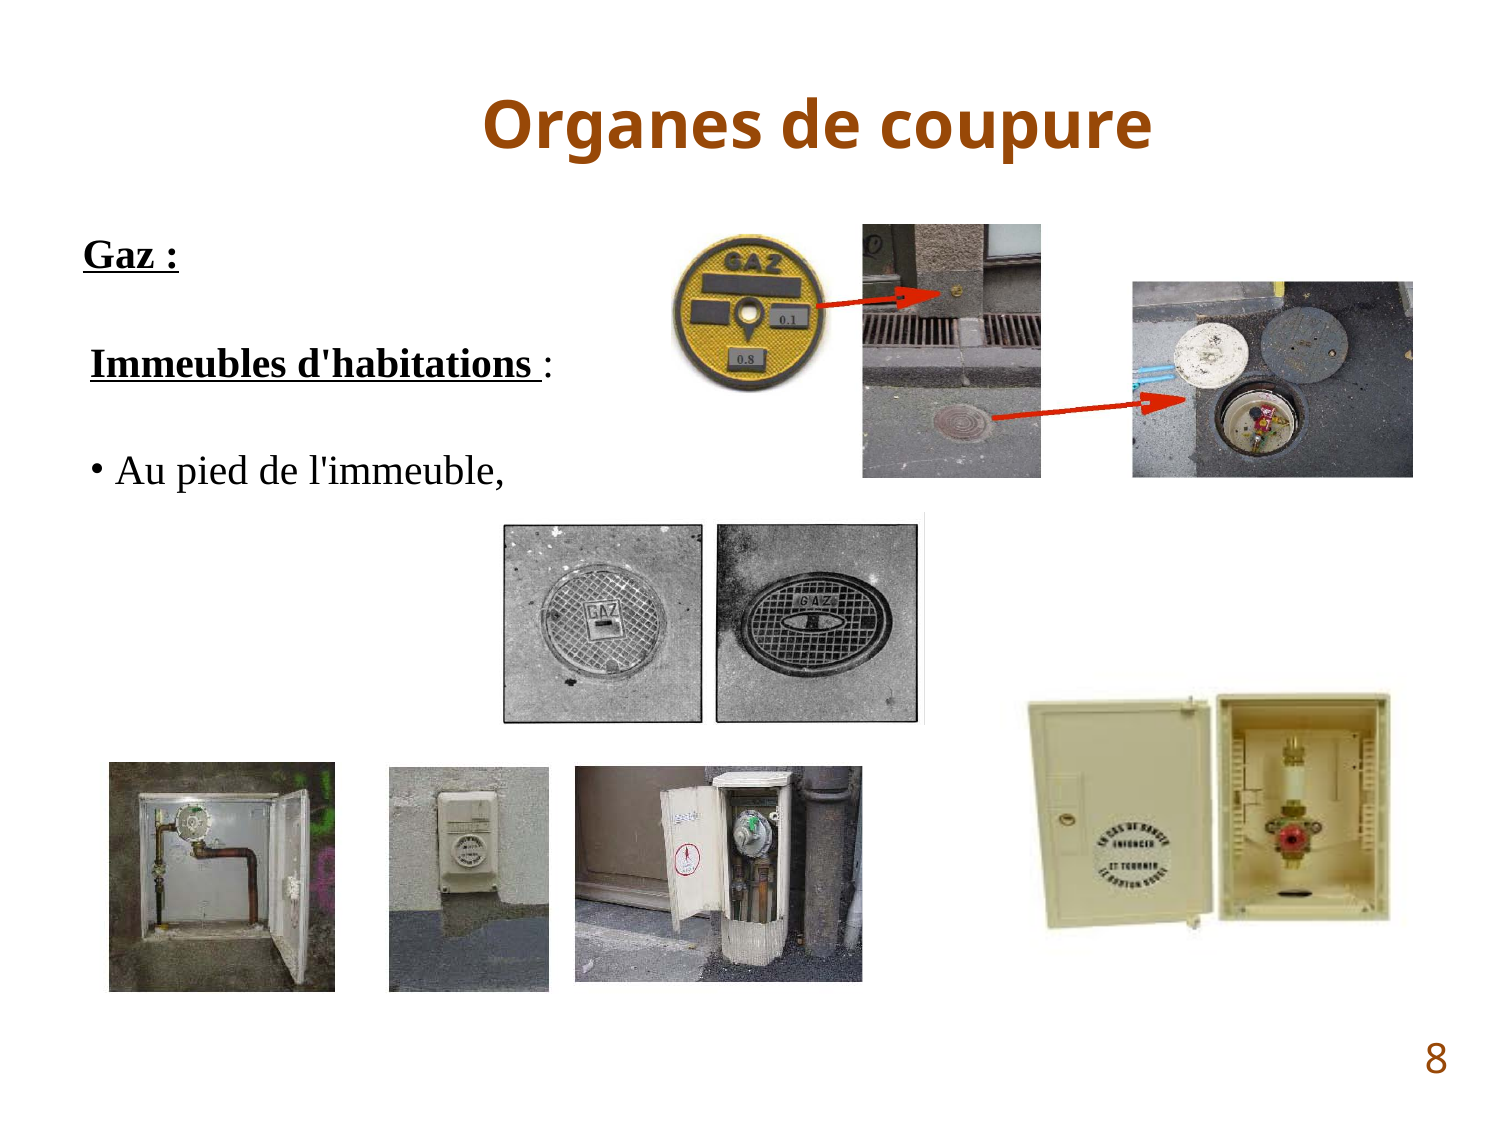

# Organes de coupure
Gaz :
Immeubles d'habitations :
 Au pied de l'immeuble,